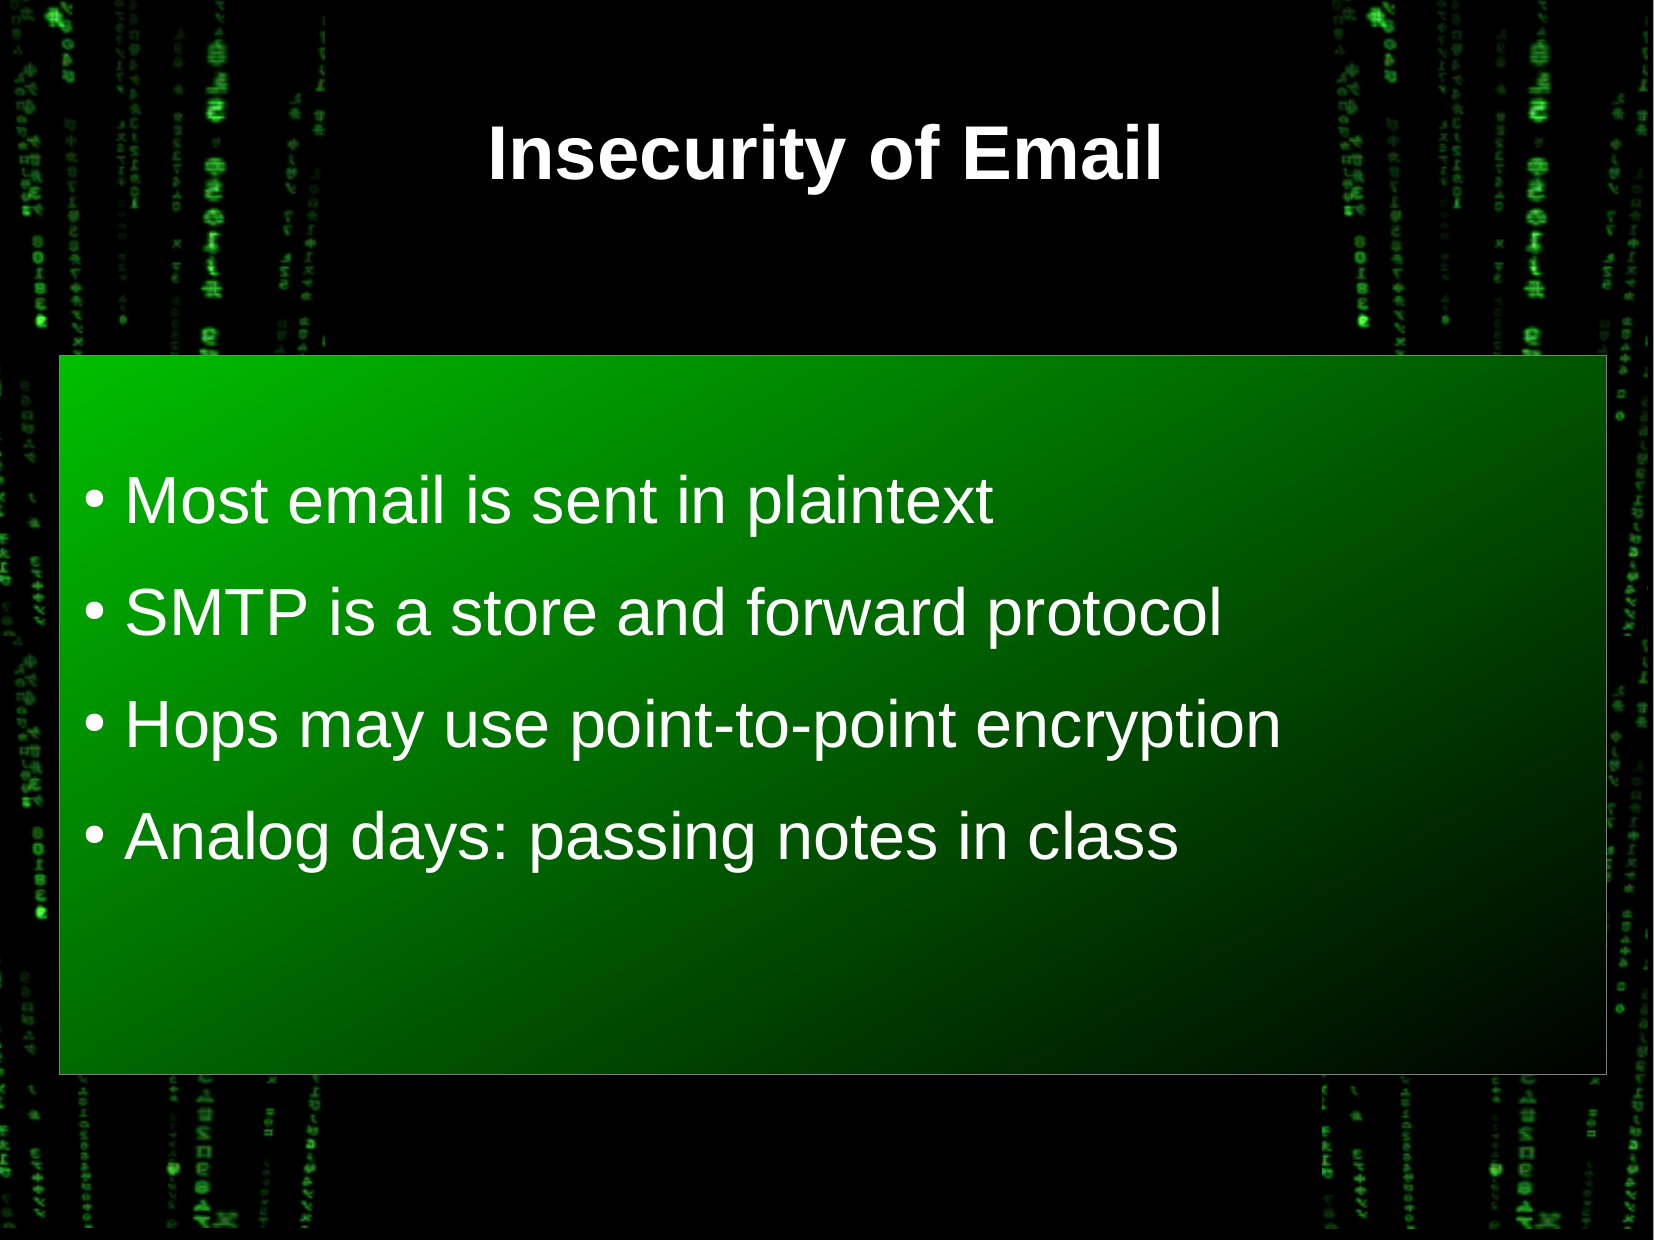

# Insecurity of Email
 Most email is sent in plaintext
 SMTP is a store and forward protocol
 Hops may use point-to-point encryption
 Analog days: passing notes in class